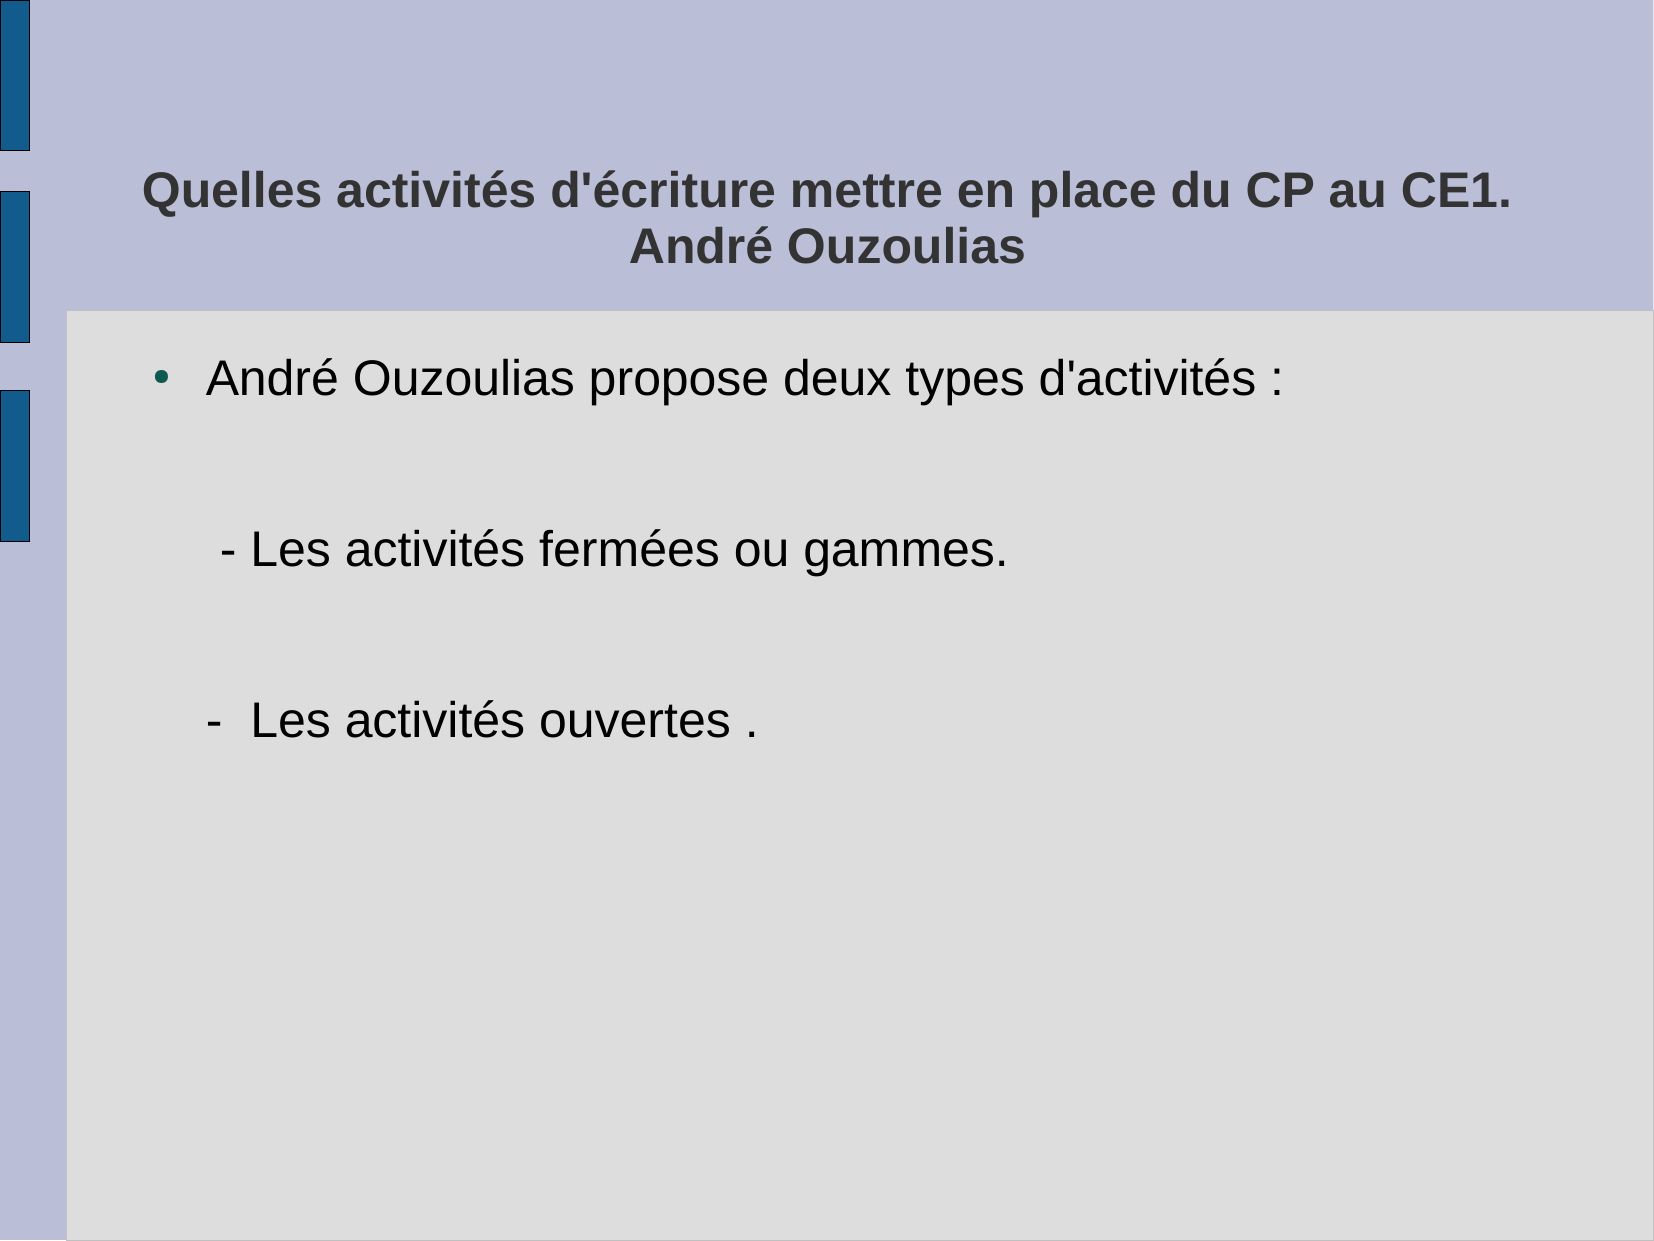

# Quelles activités d'écriture mettre en place du CP au CE1. André Ouzoulias
André Ouzoulias propose deux types d'activités :
 - Les activités fermées ou gammes.
- Les activités ouvertes .